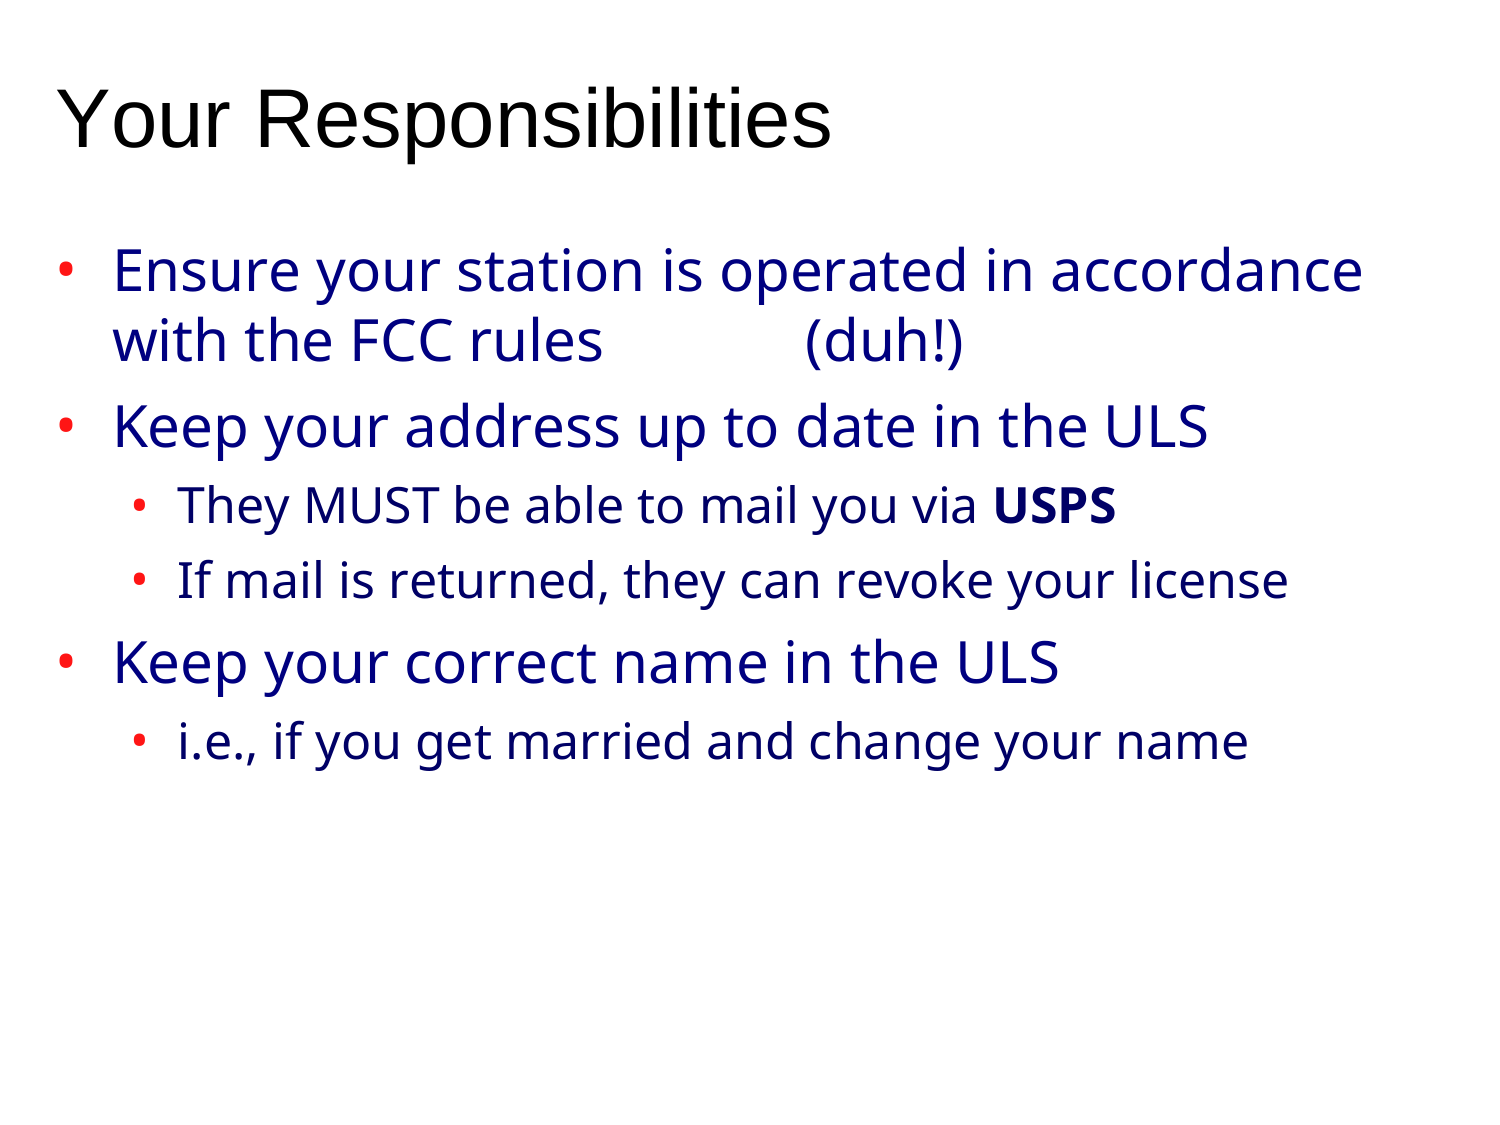

# Your Responsibilities
Ensure your station is operated in accordance with the FCC rules		(duh!)
Keep your address up to date in the ULS
They MUST be able to mail you via USPS
If mail is returned, they can revoke your license
Keep your correct name in the ULS
i.e., if you get married and change your name